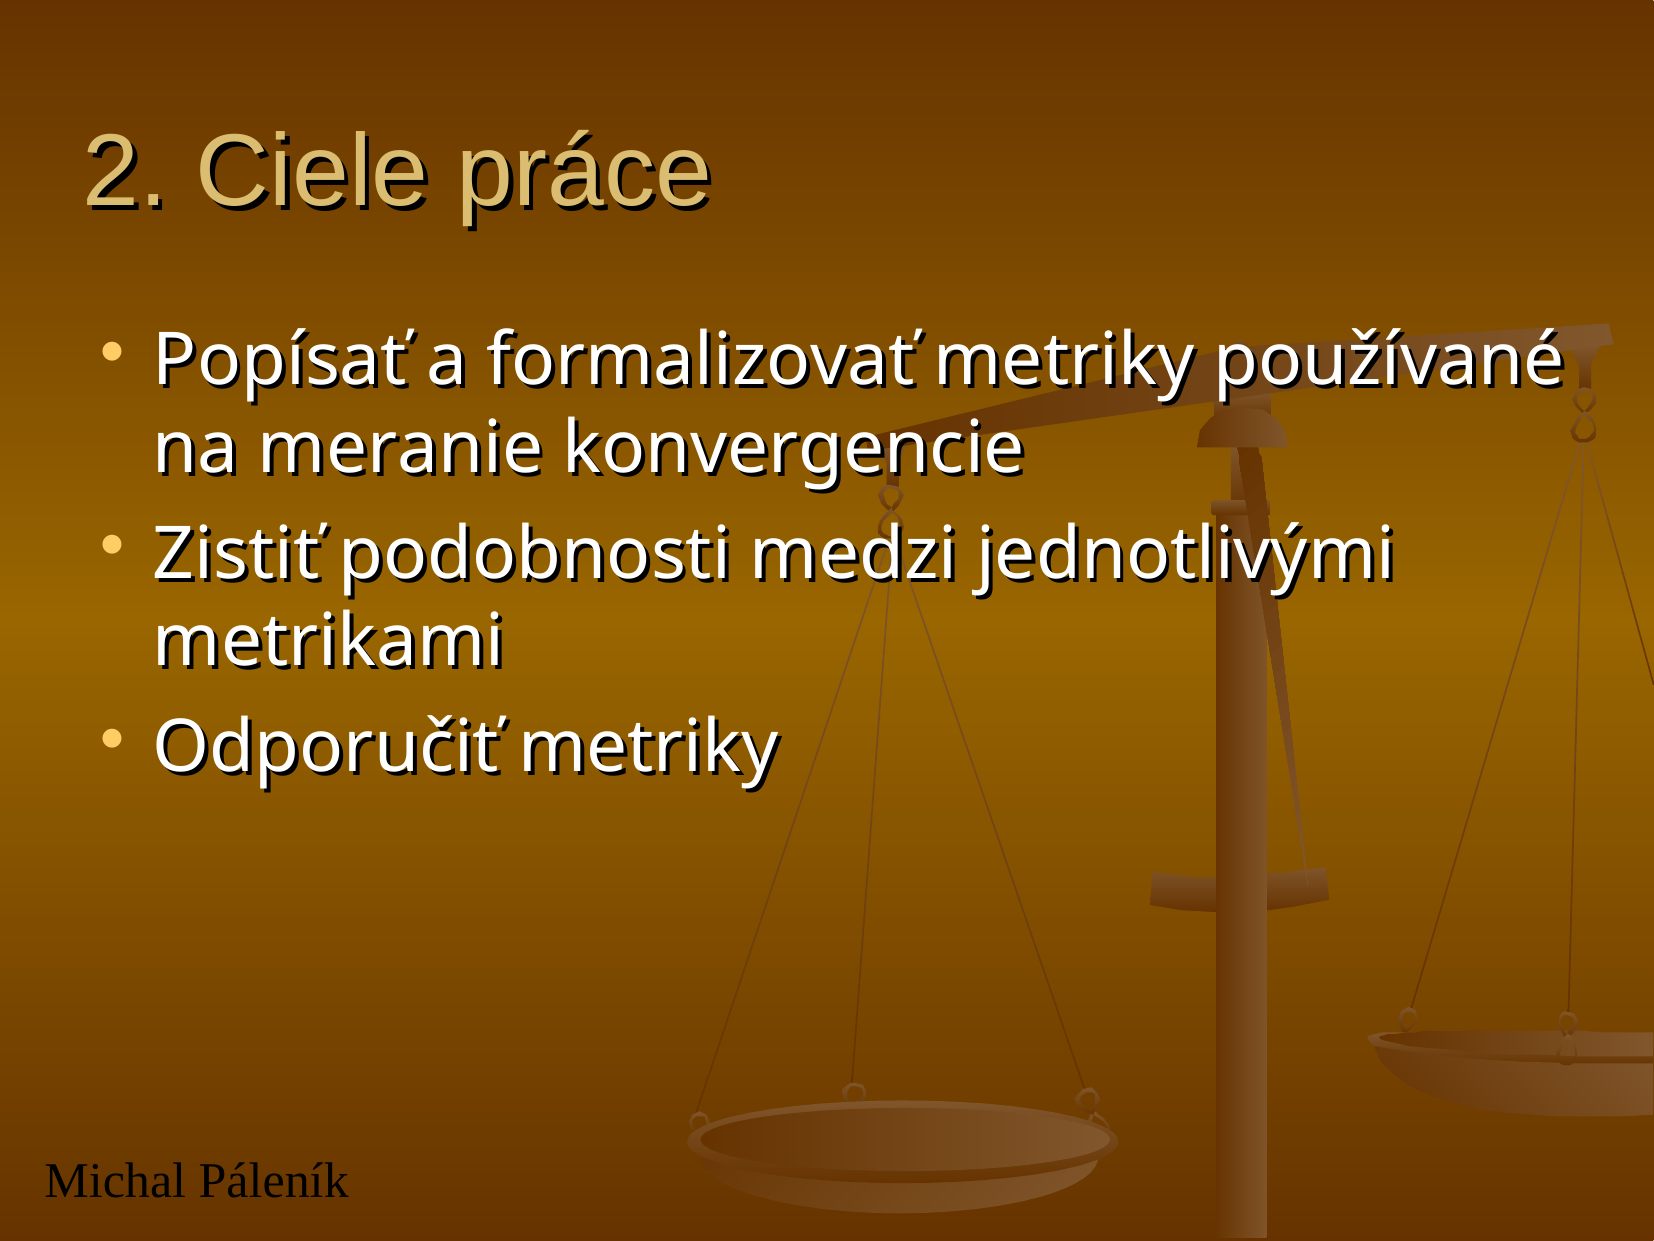

# 2. Ciele práce
Popísať a formalizovať metriky používané na meranie konvergencie
Zistiť podobnosti medzi jednotlivými metrikami
Odporučiť metriky